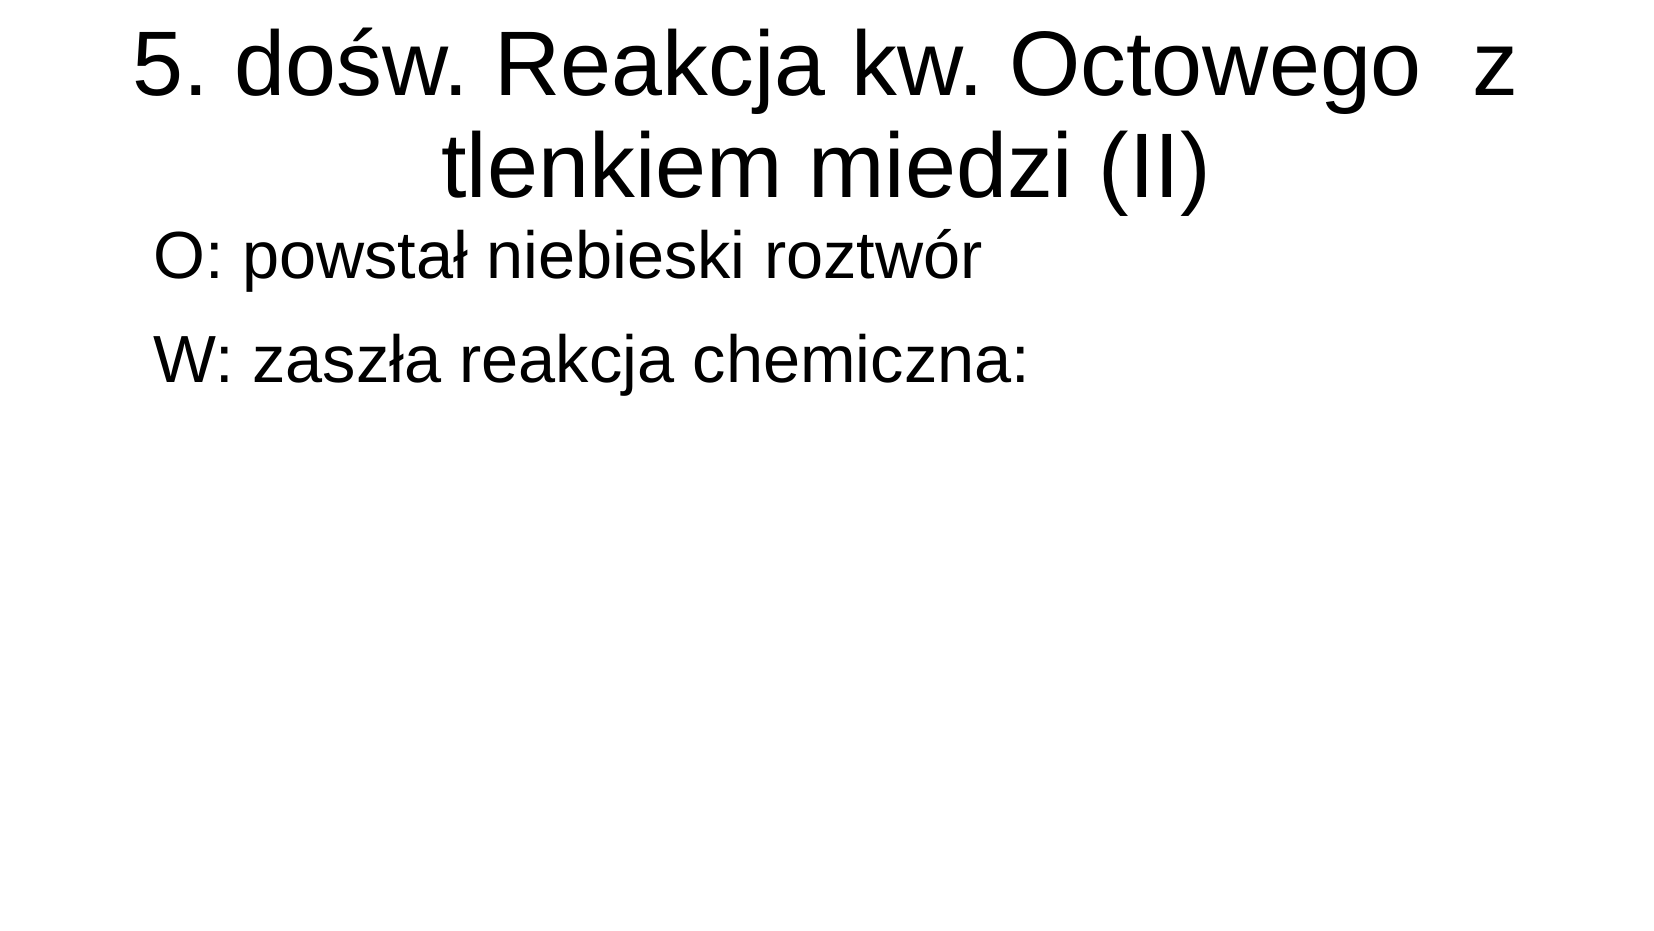

# 5. dośw. Reakcja kw. Octowego z tlenkiem miedzi (II)
O: powstał niebieski roztwór
W: zaszła reakcja chemiczna: